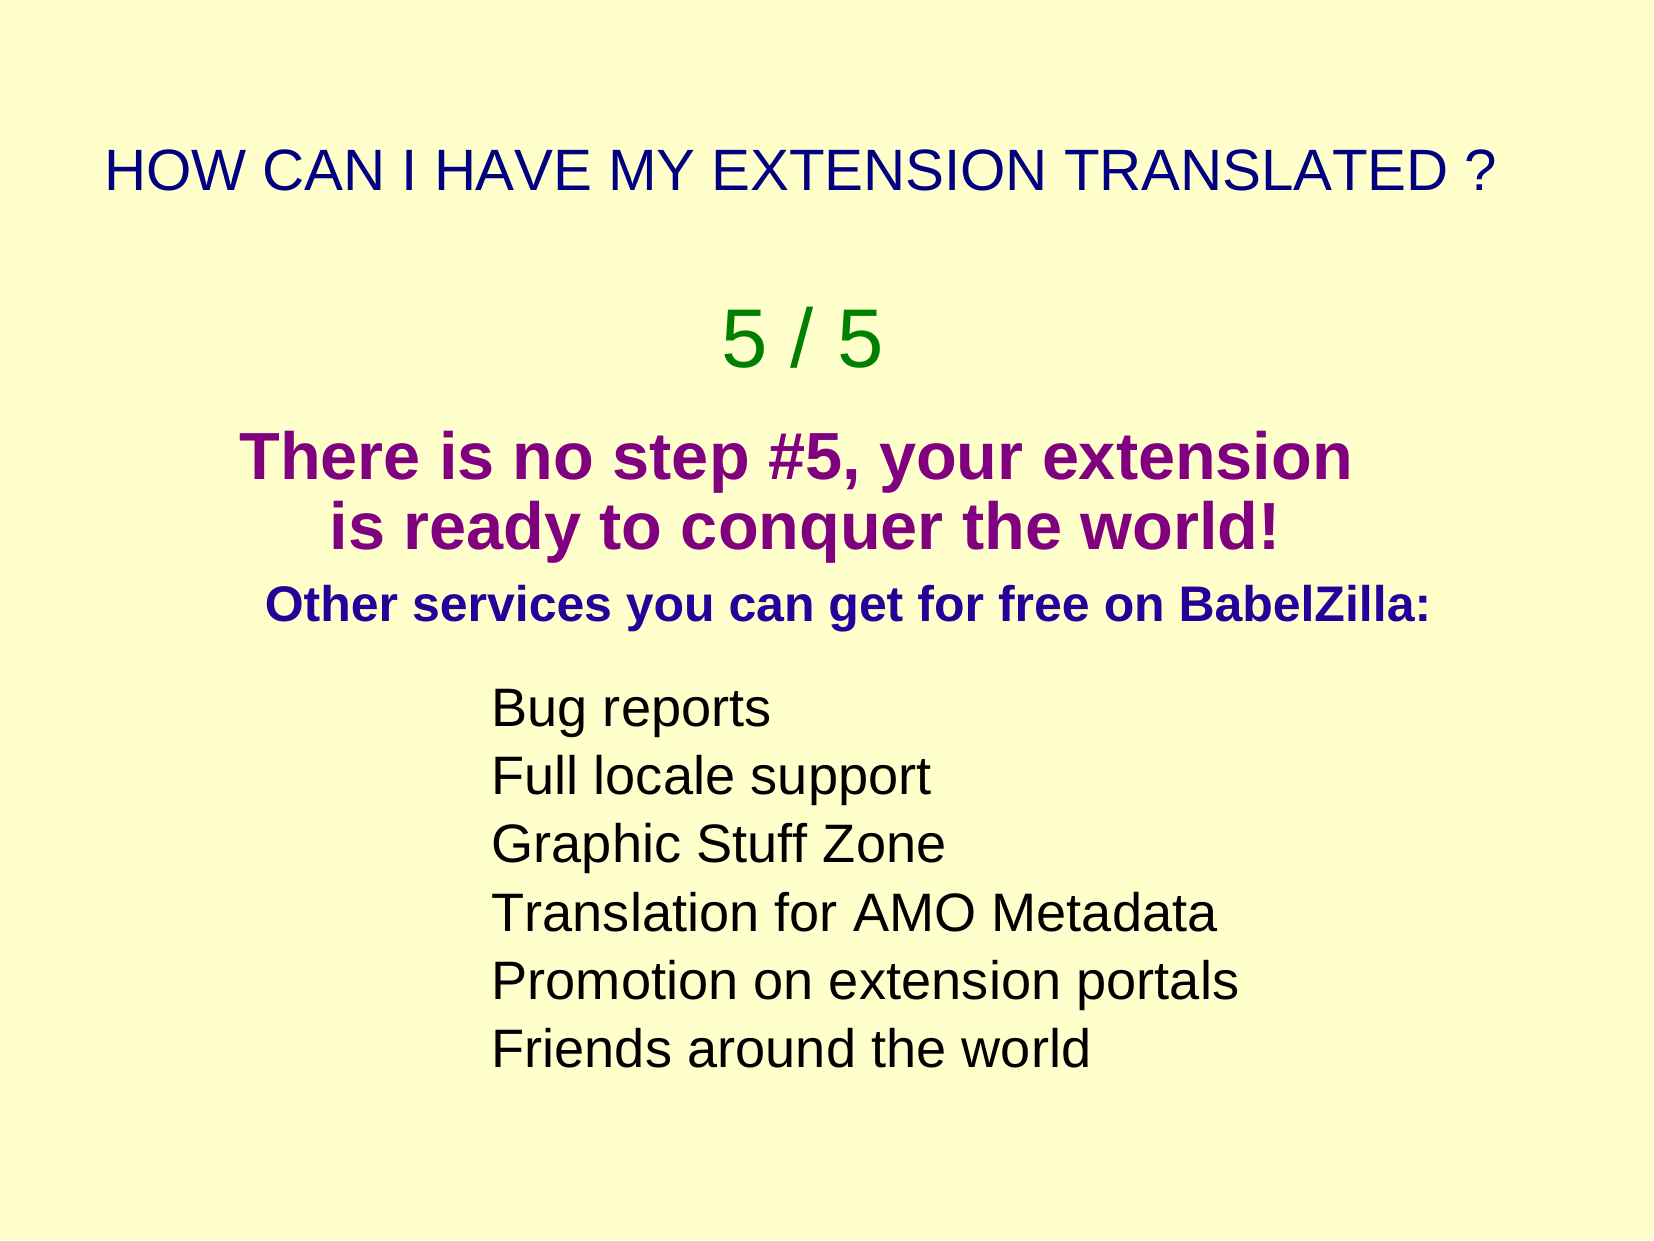

HOW CAN I HAVE MY EXTENSION TRANSLATED ?
5 / 5
There is no step #5, your extension
is ready to conquer the world!
Other services you can get for free on BabelZilla:
 Bug reports
 Full locale support
 Graphic Stuff Zone
 Translation for AMO Metadata
 Promotion on extension portals
 Friends around the world